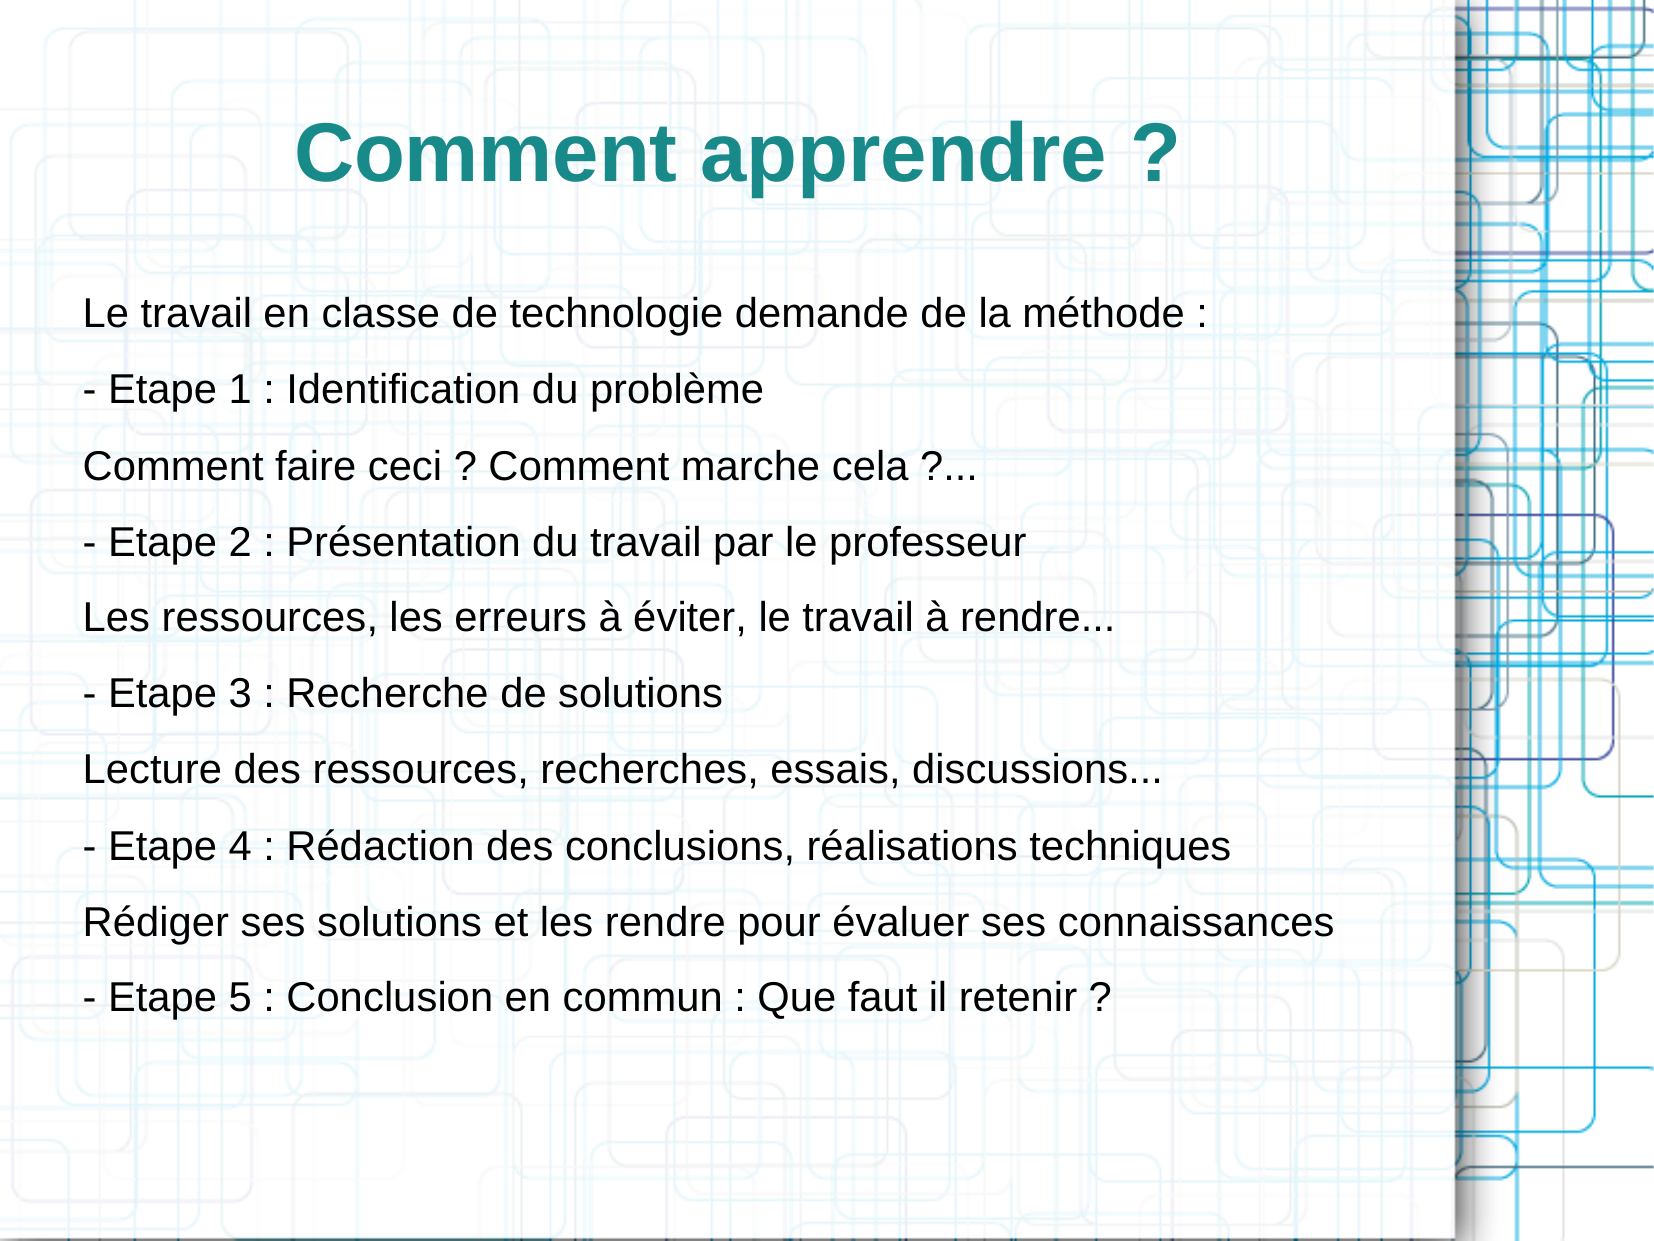

# Comment apprendre ?
Le travail en classe de technologie demande de la méthode :
- Etape 1 : Identification du problème
Comment faire ceci ? Comment marche cela ?...
- Etape 2 : Présentation du travail par le professeur
Les ressources, les erreurs à éviter, le travail à rendre...
- Etape 3 : Recherche de solutions
Lecture des ressources, recherches, essais, discussions...
- Etape 4 : Rédaction des conclusions, réalisations techniques
Rédiger ses solutions et les rendre pour évaluer ses connaissances
- Etape 5 : Conclusion en commun : Que faut il retenir ?